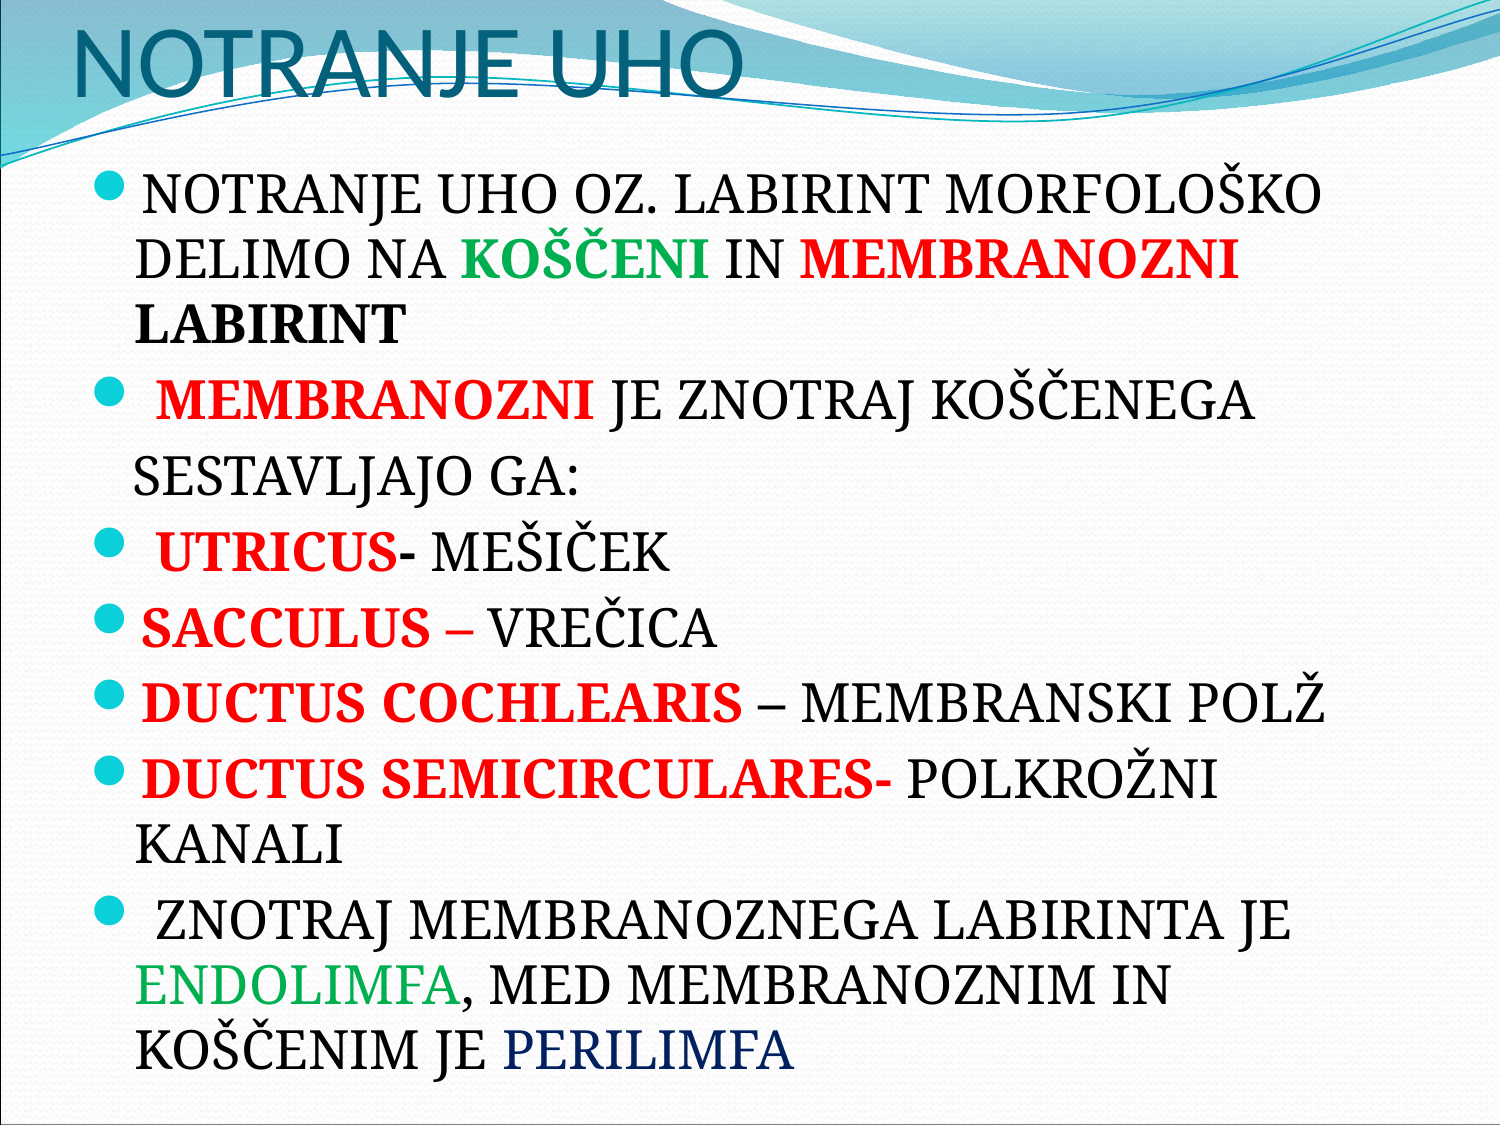

# NOTRANJE UHO
Notranje uho oz. labirint morfološko delimo na koščeni in membranozni labirint
 Membranozni je znotraj koščenega
 sestavljajo GA:
 utricus- mešiček
sacculus – vrečica
ductus cochlearis – membranski polž
ductus semicirculares- polkrožni kanali
 Znotraj membranoznega labirinta je endolimfa, med membranoznim in koščenim je perilimfa